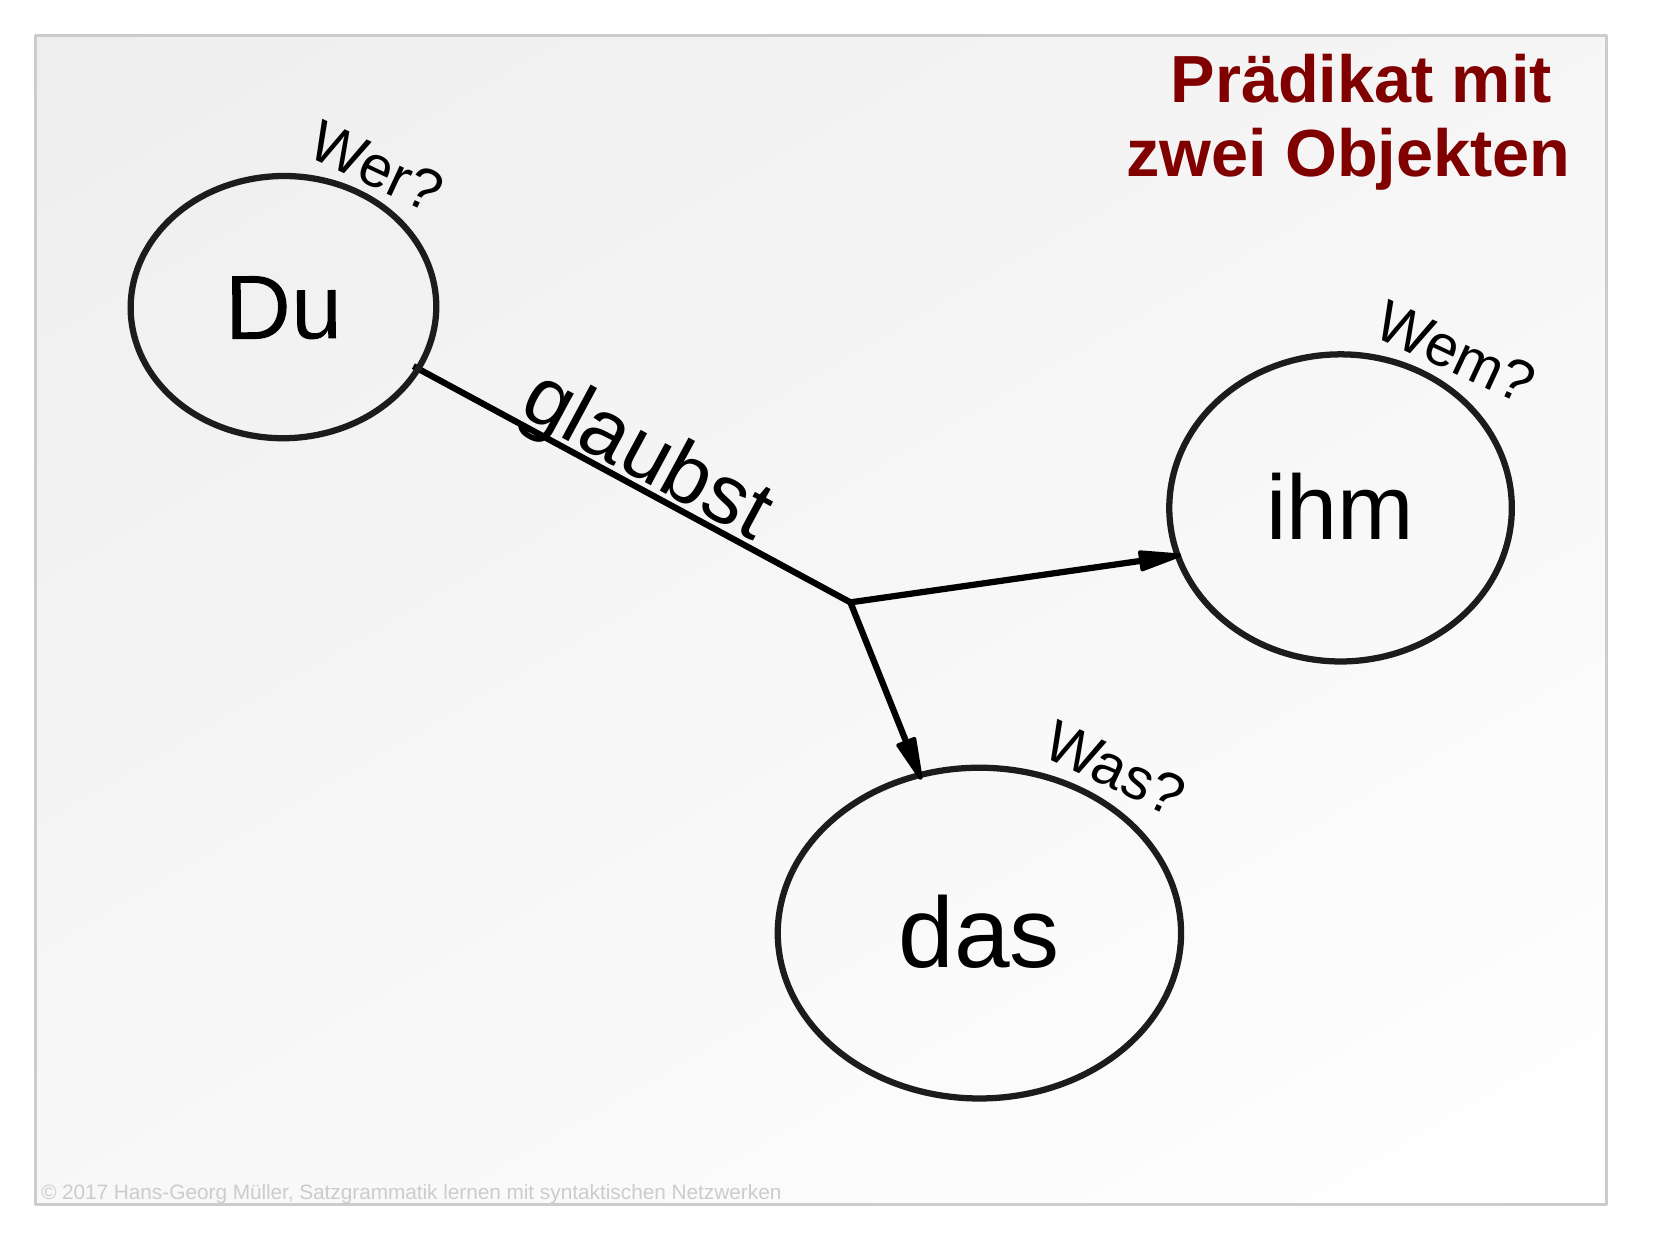

# Prädikat mit zwei Objekten
Wer?
Du
Wem?
ihm
glaubst
Was?
das